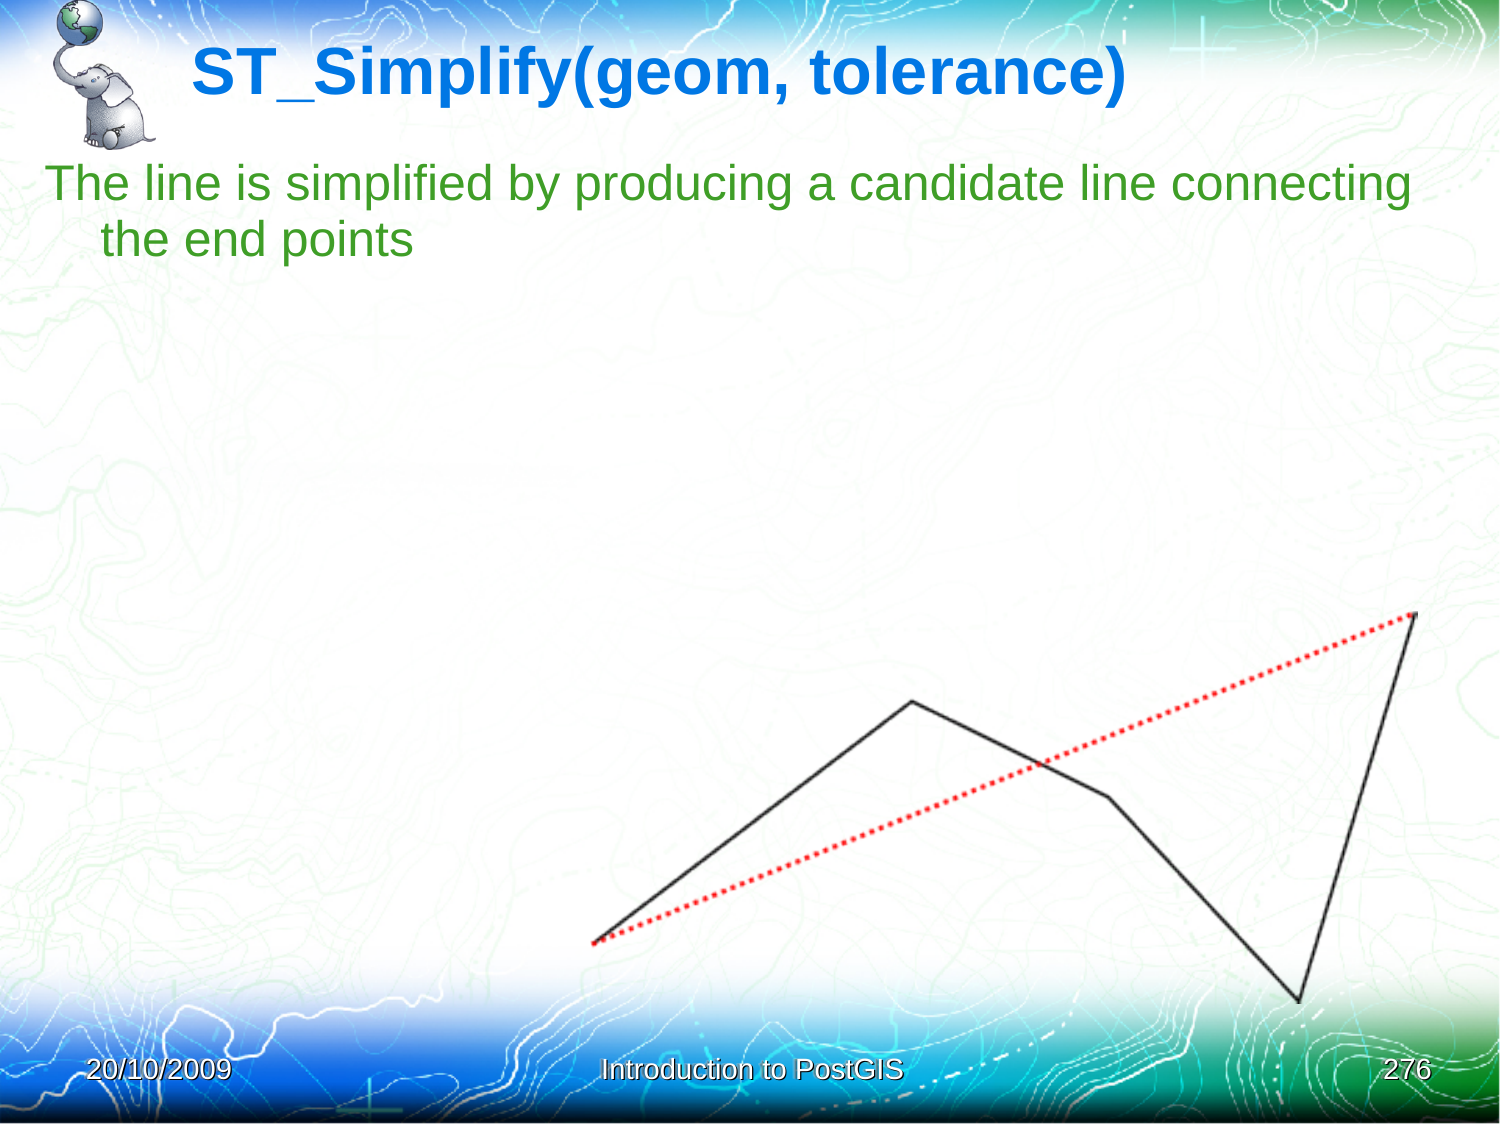

# ST_Simplify(geom, tolerance)
The line is simplified by producing a candidate line connecting the end points
20/10/2009
Introduction to PostGIS
276